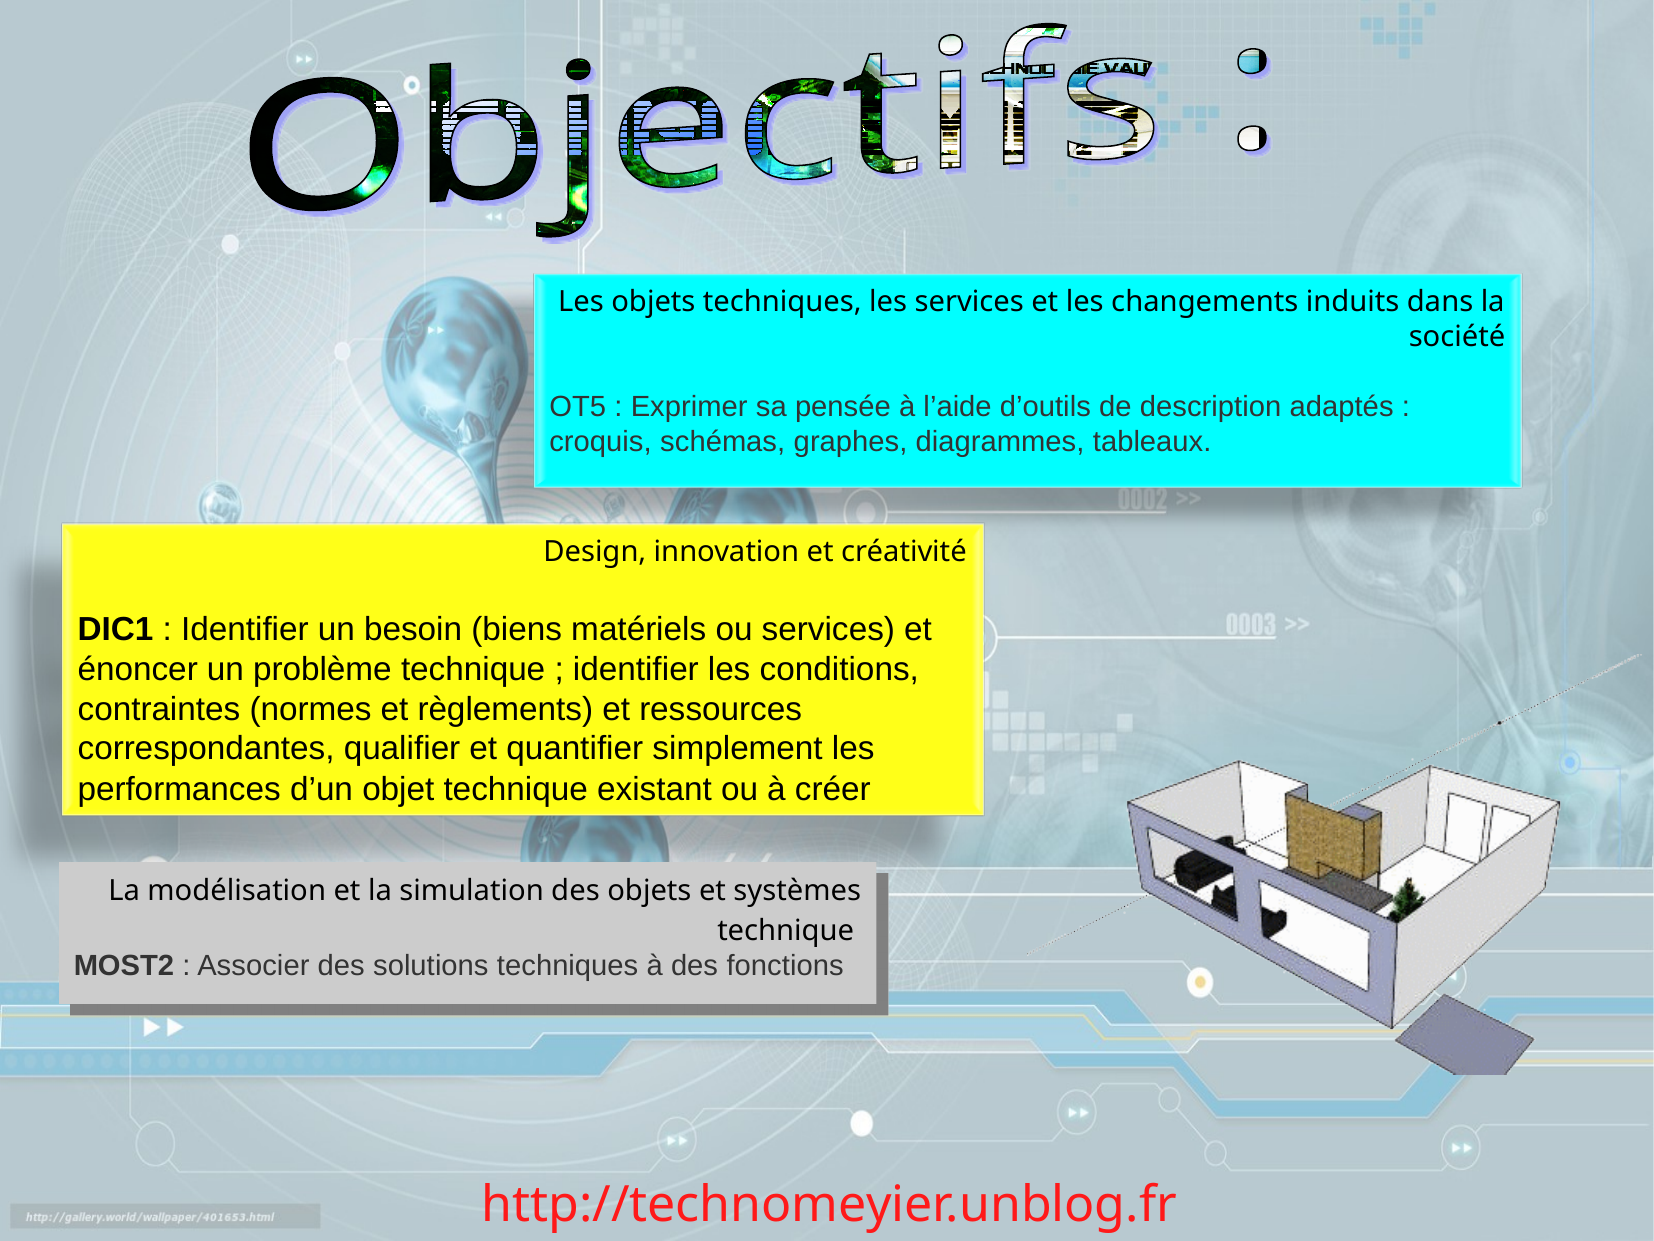

Objectifs :
Les objets techniques, les services et les changements induits dans la société
OT5 : Exprimer sa pensée à l’aide d’outils de description adaptés : croquis, schémas, graphes, diagrammes, tableaux.
Design, innovation et créativité
DIC1 : Identifier un besoin (biens matériels ou services) et énoncer un problème technique ; identifier les conditions, contraintes (normes et règlements) et ressources correspondantes, qualifier et quantifier simplement les performances d’un objet technique existant ou à créer
 La modélisation et la simulation des objets et systèmes technique
MOST2 : Associer des solutions techniques à des fonctions
http://technomeyier.unblog.fr